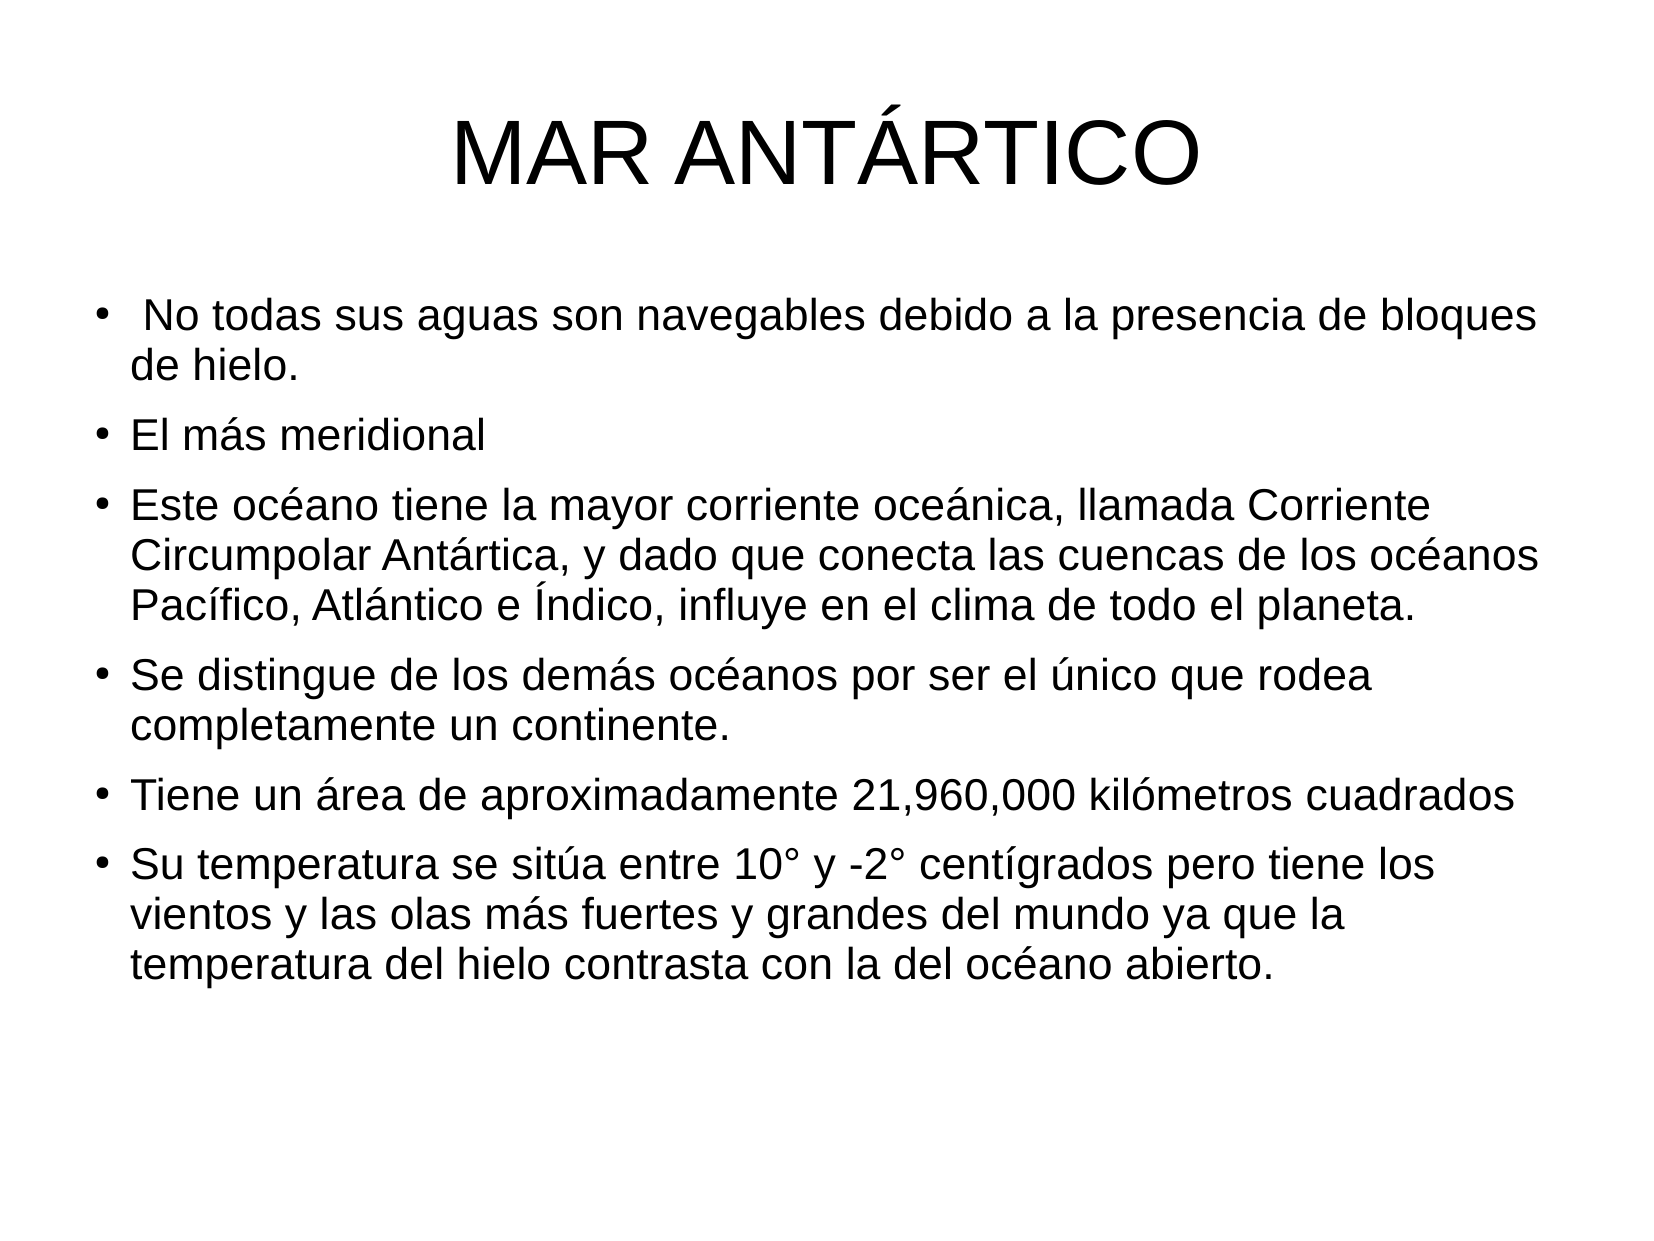

# MAR ANTÁRTICO
 No todas sus aguas son navegables debido a la presencia de bloques de hielo.
El más meridional
Este océano tiene la mayor corriente oceánica, llamada Corriente Circumpolar Antártica, y dado que conecta las cuencas de los océanos Pacífico, Atlántico e Índico, influye en el clima de todo el planeta.
Se distingue de los demás océanos por ser el único que rodea completamente un continente.
Tiene un área de aproximadamente 21,960,000 kilómetros cuadrados
Su temperatura se sitúa entre 10° y -2° centígrados pero tiene los vientos y las olas más fuertes y grandes del mundo ya que la temperatura del hielo contrasta con la del océano abierto.